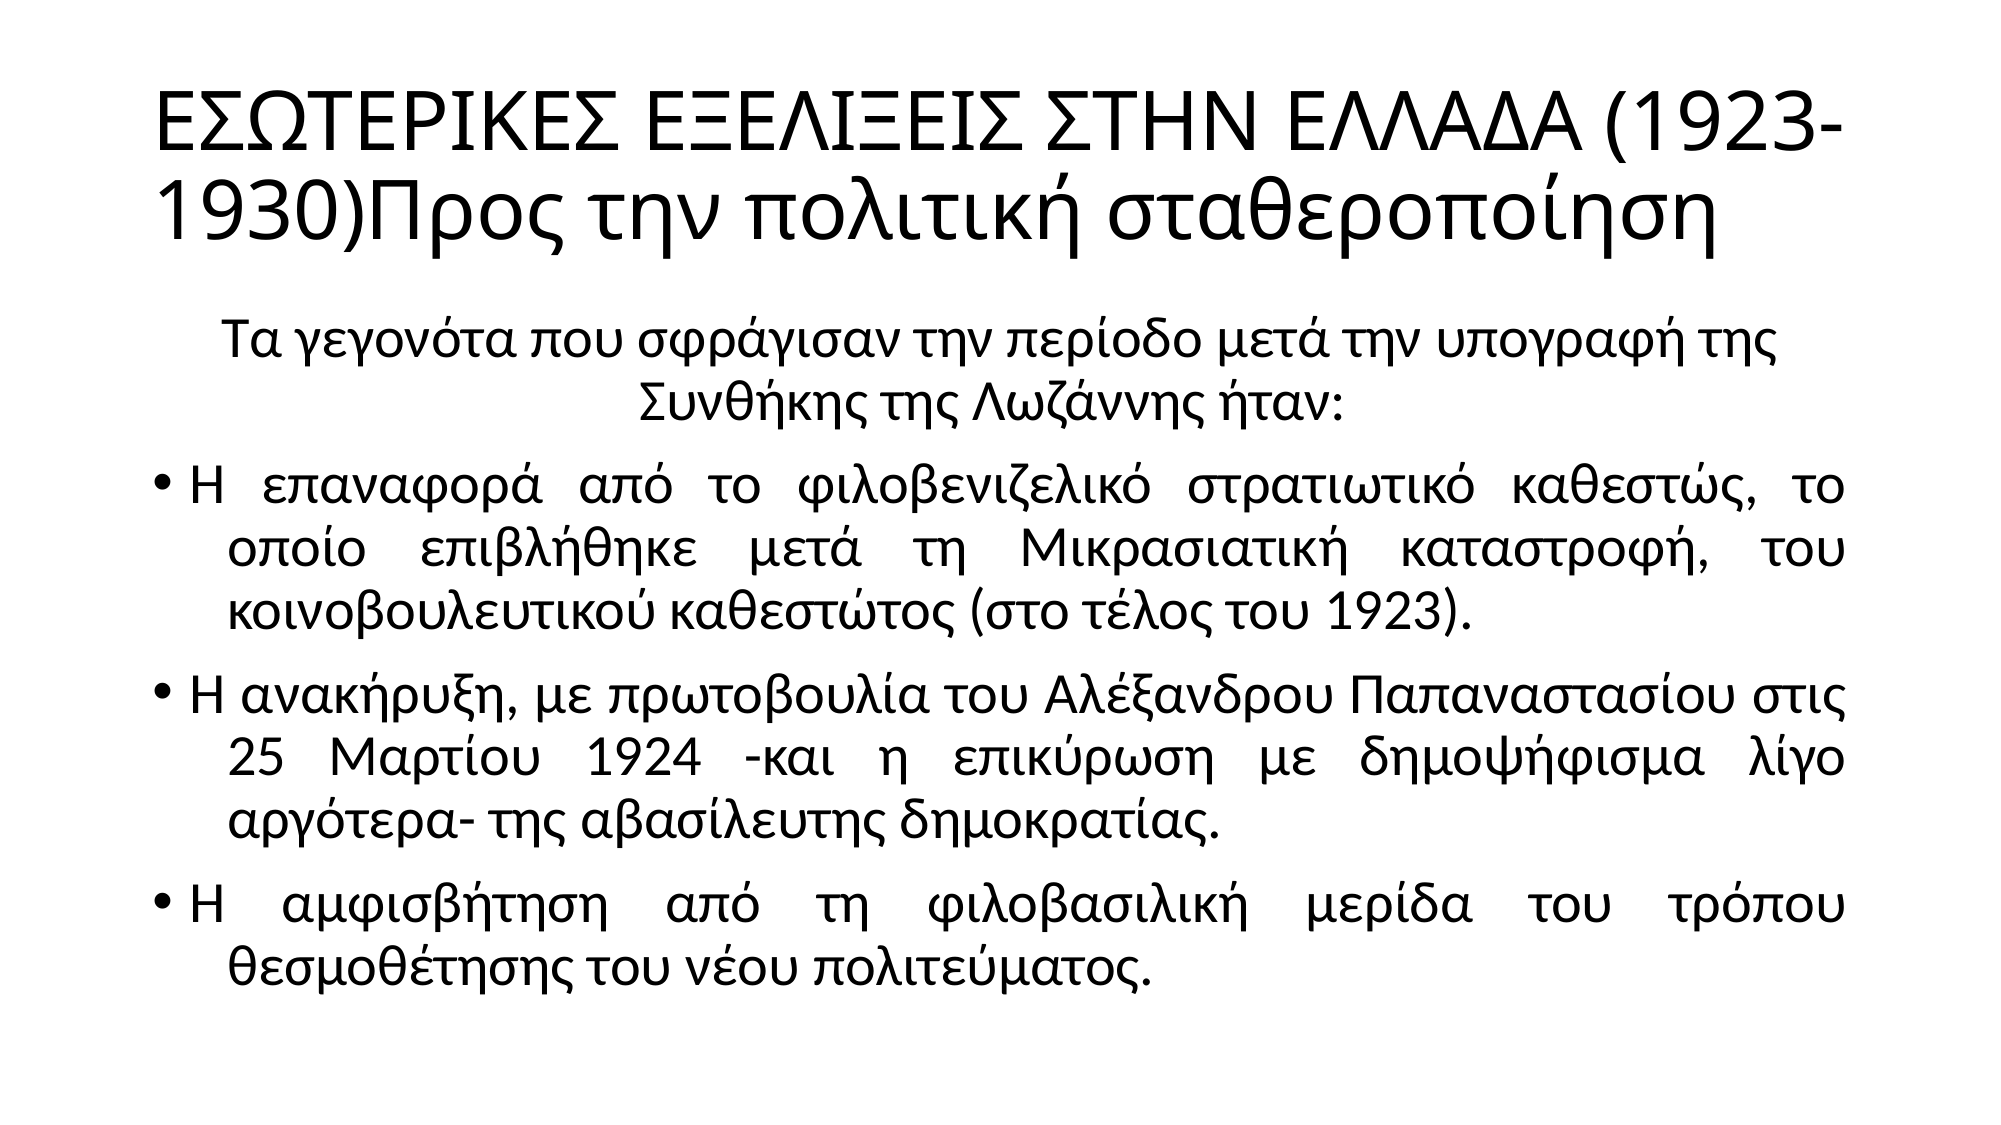

# ΕΣΩΤΕΡΙΚΕΣ ΕΞΕΛΙΞΕΙΣ ΣΤΗΝ ΕΛΛΑΔΑ (1923-1930)Προς την πολιτική σταθεροποίηση
Τα γεγονότα που σφράγισαν την περίοδο μετά την υπογραφή της Συνθήκης της Λωζάννης ήταν:
Η επαναφορά από το φιλοβενιζελικό στρατιωτικό καθεστώς, το οποίο επιβλήθηκε μετά τη Μικρασιατική καταστροφή, του κοινοβουλευτικού καθεστώτος (στο τέλος του 1923).
Η ανακήρυξη, με πρωτοβουλία του Αλέξανδρου Παπαναστασίου στις 25 Μαρτίου 1924 -και η επικύρωση με δημοψήφισμα λίγο αργότερα- της αβασίλευτης δημοκρατίας.
Η αμφισβήτηση από τη φιλοβασιλική μερίδα του τρόπου θεσμοθέτησης του νέου πολιτεύματος.